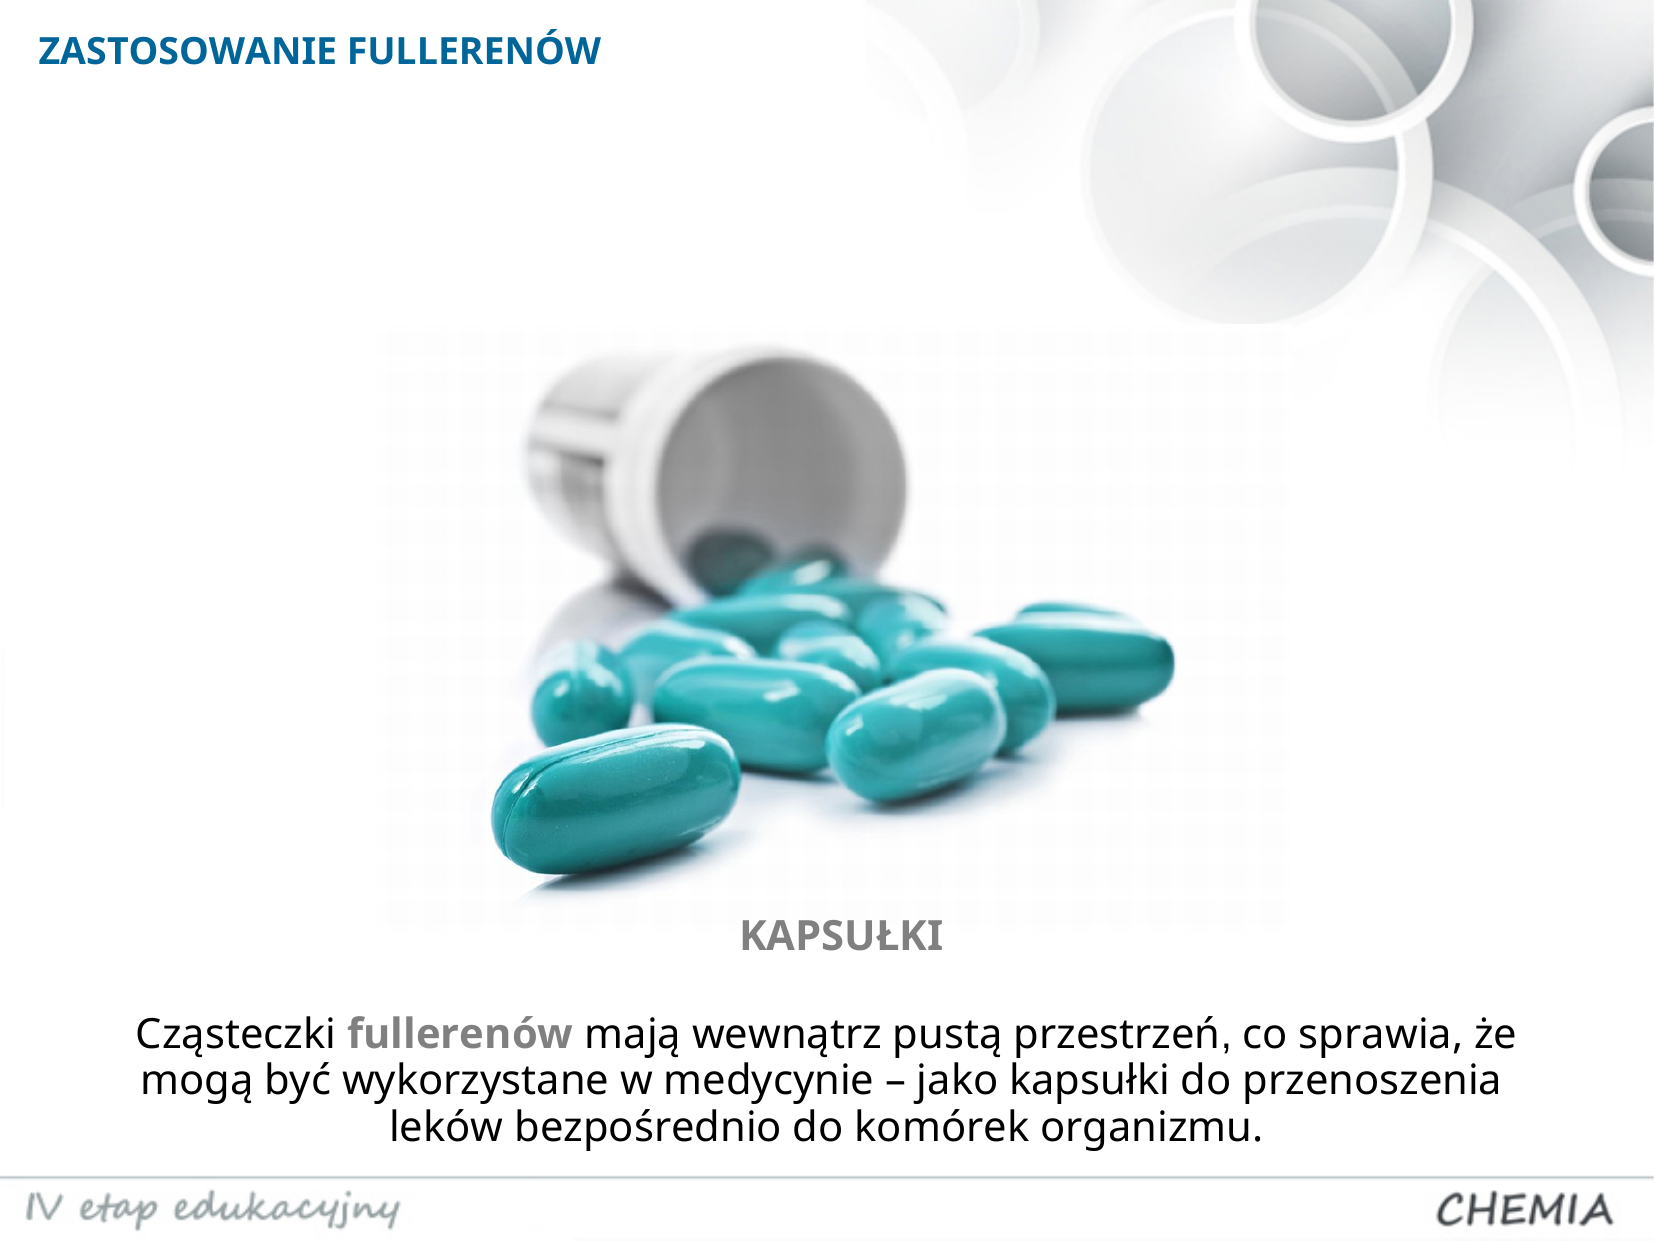

ZASTOSOWANIE FULLERENÓW
KAPSUŁKI
Cząsteczki fullerenów mają wewnątrz pustą przestrzeń, co sprawia, że mogą być wykorzystane w medycynie – jako kapsułki do przenoszenia
leków bezpośrednio do komórek organizmu.